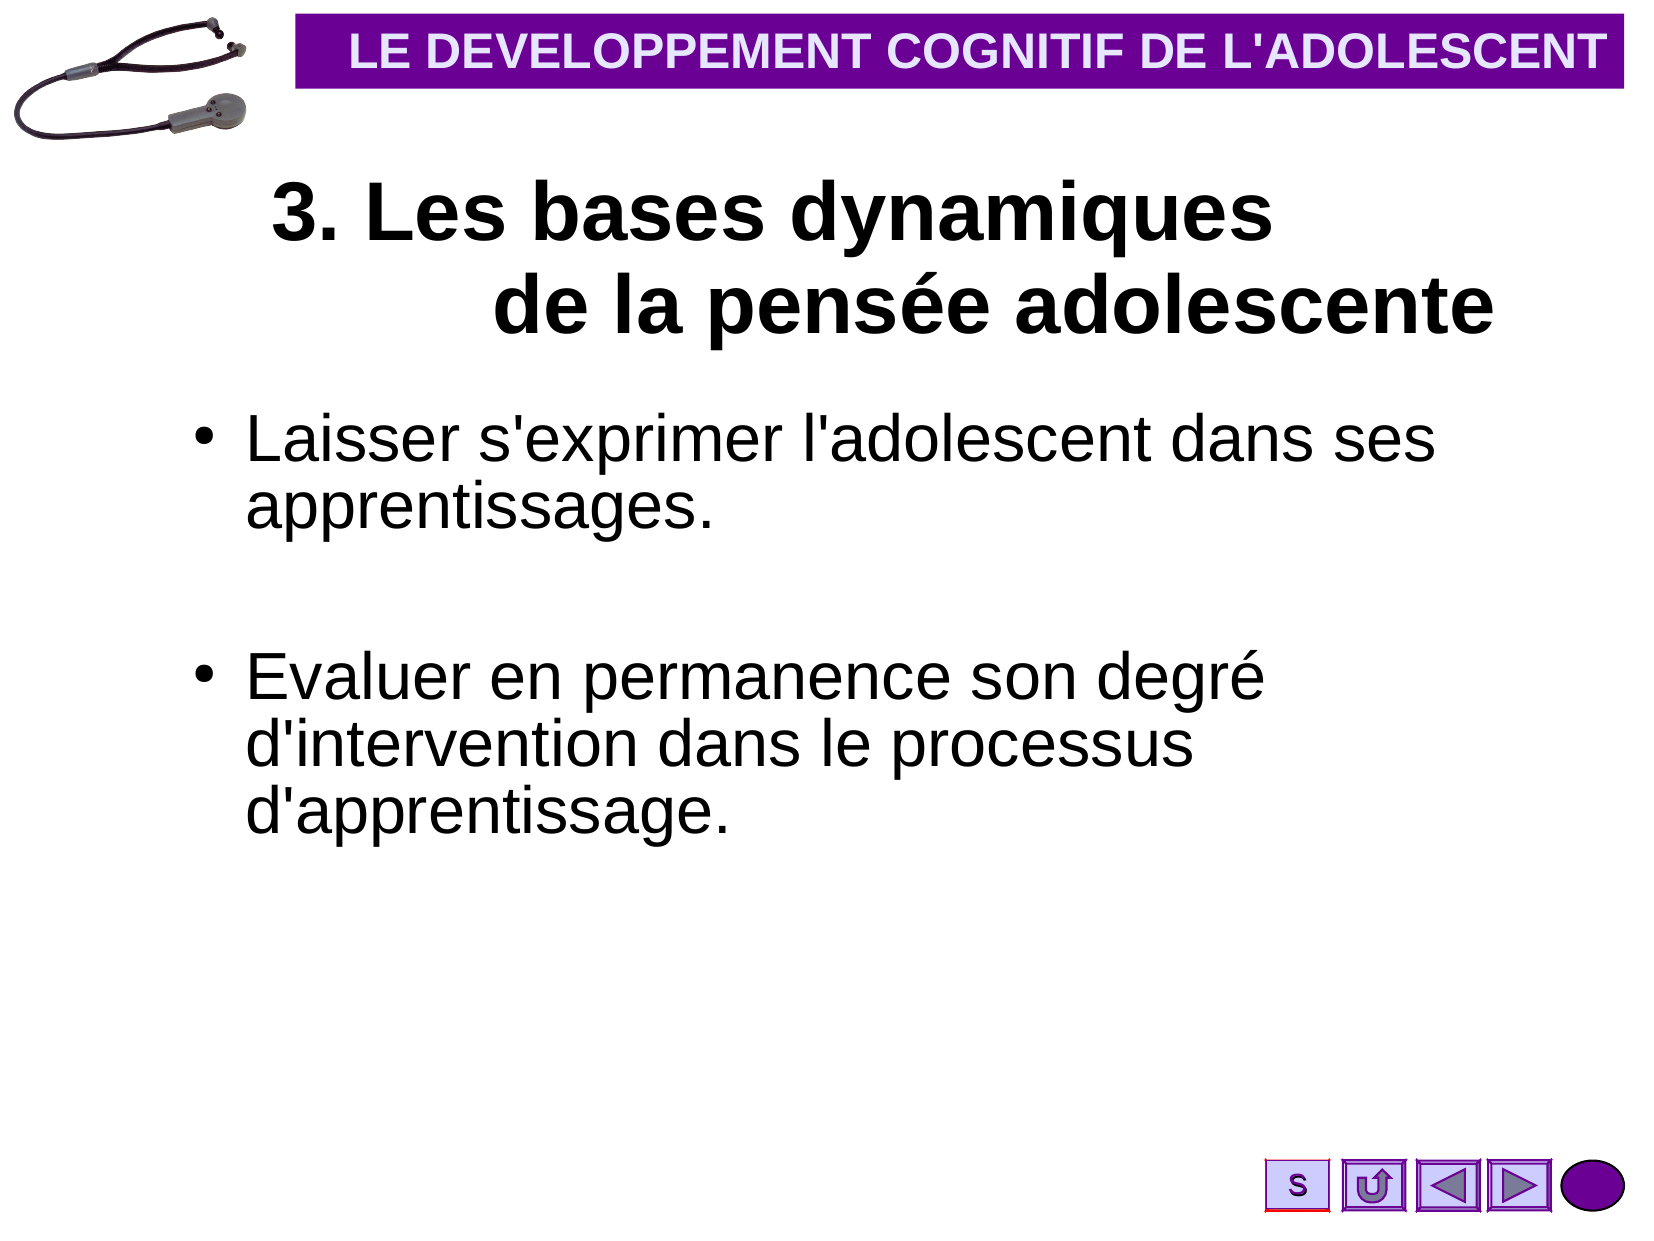

LE DEVELOPPEMENT COGNITIF DE L'ADOLESCENT
3. Les bases dynamiques
 de la pensée adolescente
# Laisser s'exprimer l'adolescent dans ses 		apprentissages.
Evaluer en permanence son degré d'intervention dans le processus d'apprentissage.